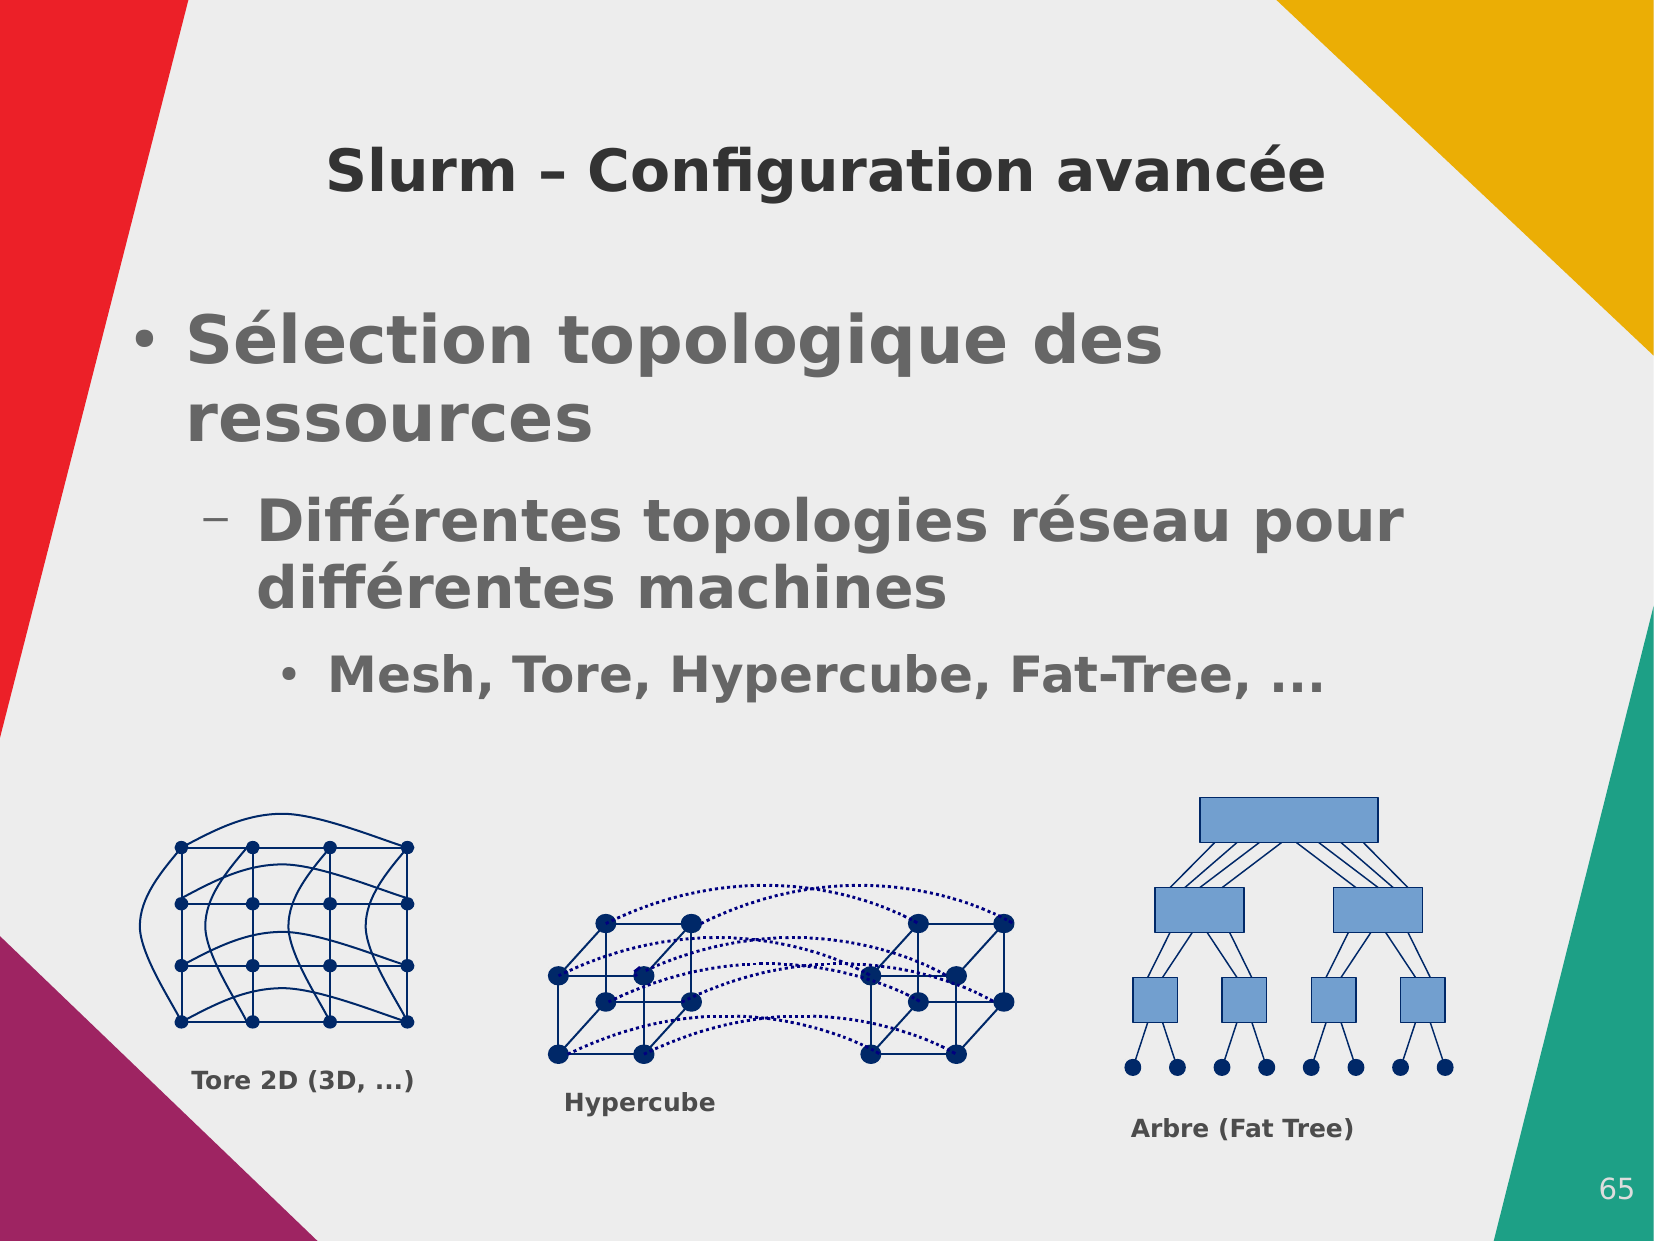

# Slurm – Configuration avancée
Sélection topologique des ressources
Différentes topologies réseau pour différentes machines
Mesh, Tore, Hypercube, Fat-Tree, ...
Tore 2D (3D, ...)
Hypercube
Arbre (Fat Tree)
65